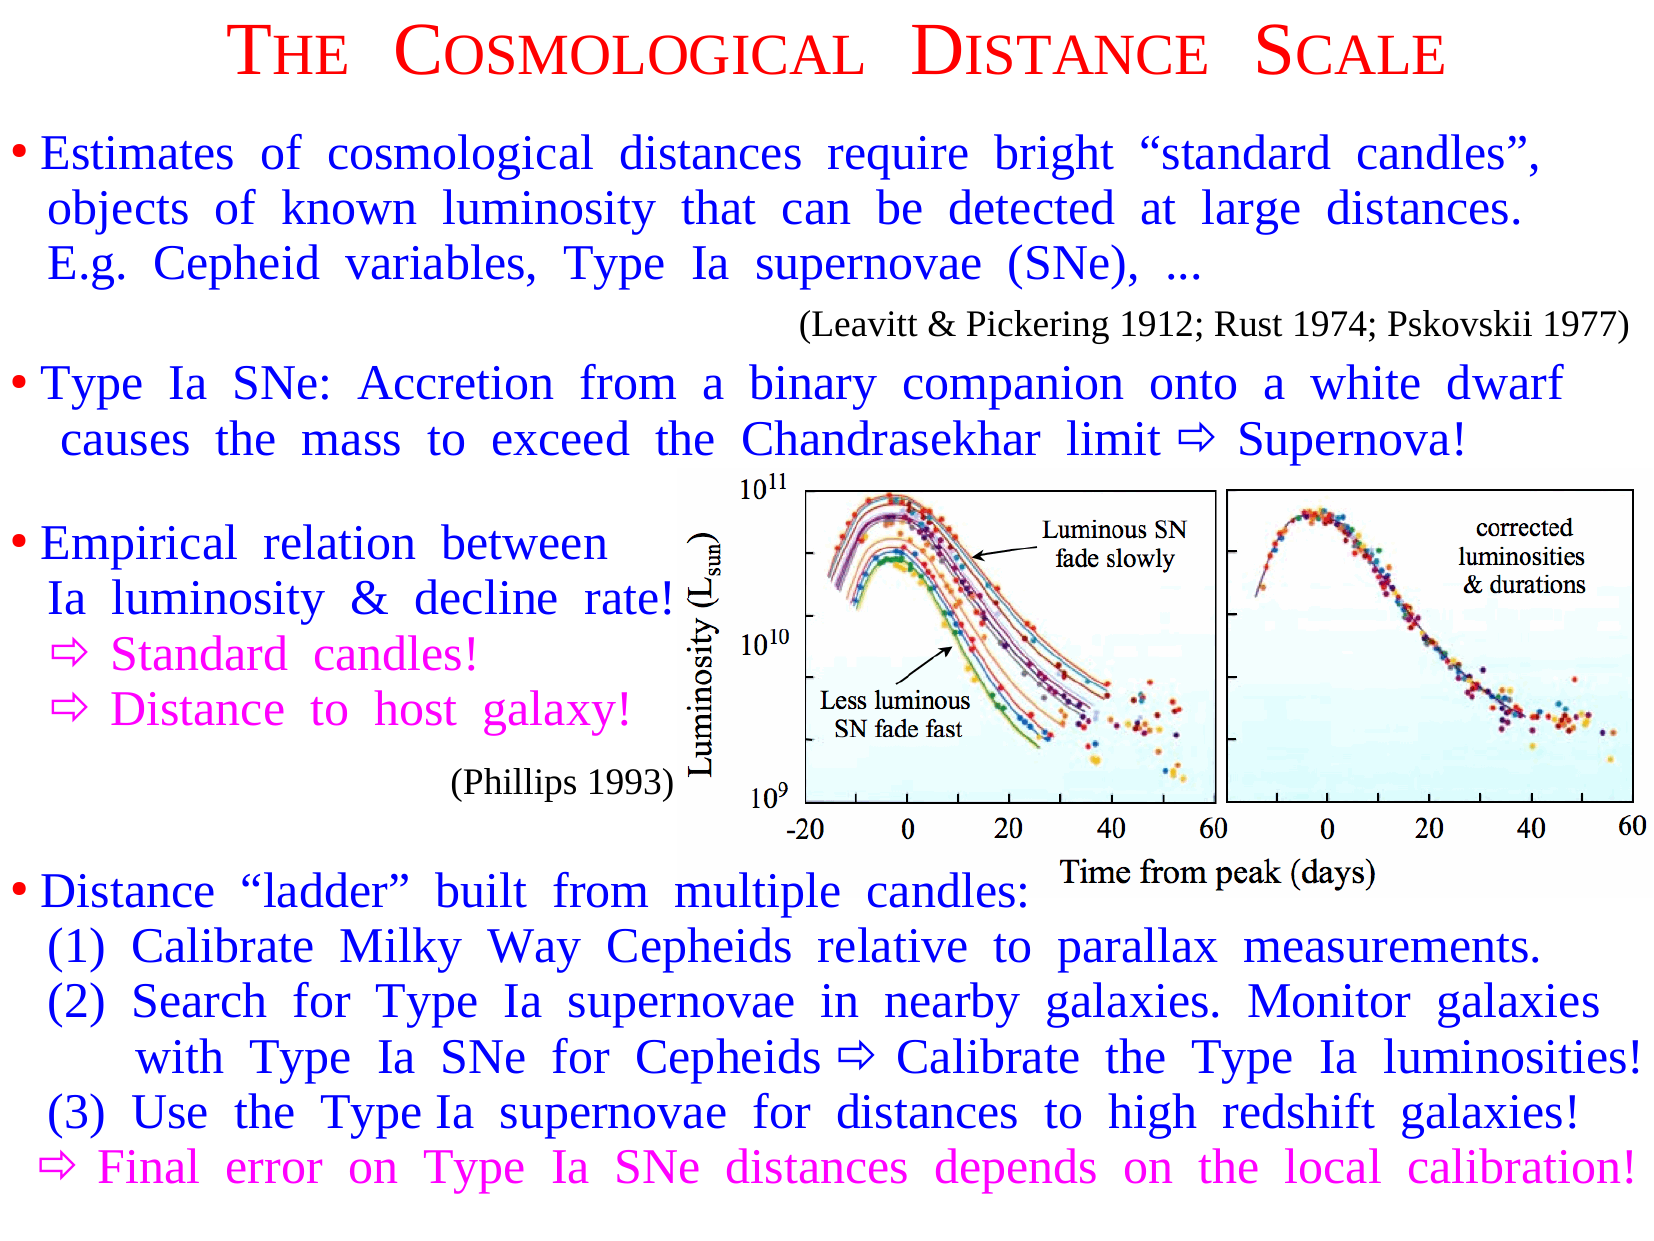

THE COSMOLOGICAL DISTANCE SCALE
 Estimates of cosmological distances require bright “standard candles”,
 objects of known luminosity that can be detected at large distances.
 E.g. Cepheid variables, Type Ia supernovae (SNe), ...
(Leavitt & Pickering 1912; Rust 1974; Pskovskii 1977)
 Type Ia SNe: Accretion from a binary companion onto a white dwarf
 causes the mass to exceed the Chandrasekhar limit  Supernova!
 Empirical relation between
 Ia luminosity & decline rate!
  Standard candles!
  Distance to host galaxy!
(Phillips 1993)
 Distance “ladder” built from multiple candles:
 (1) Calibrate Milky Way Cepheids relative to parallax measurements.
 (2) Search for Type Ia supernovae in nearby galaxies. Monitor galaxies
 with Type Ia SNe for Cepheids  Calibrate the Type Ia luminosities!
 (3) Use the Type Ia supernovae for distances to high redshift galaxies!
  Final error on Type Ia SNe distances depends on the local calibration!